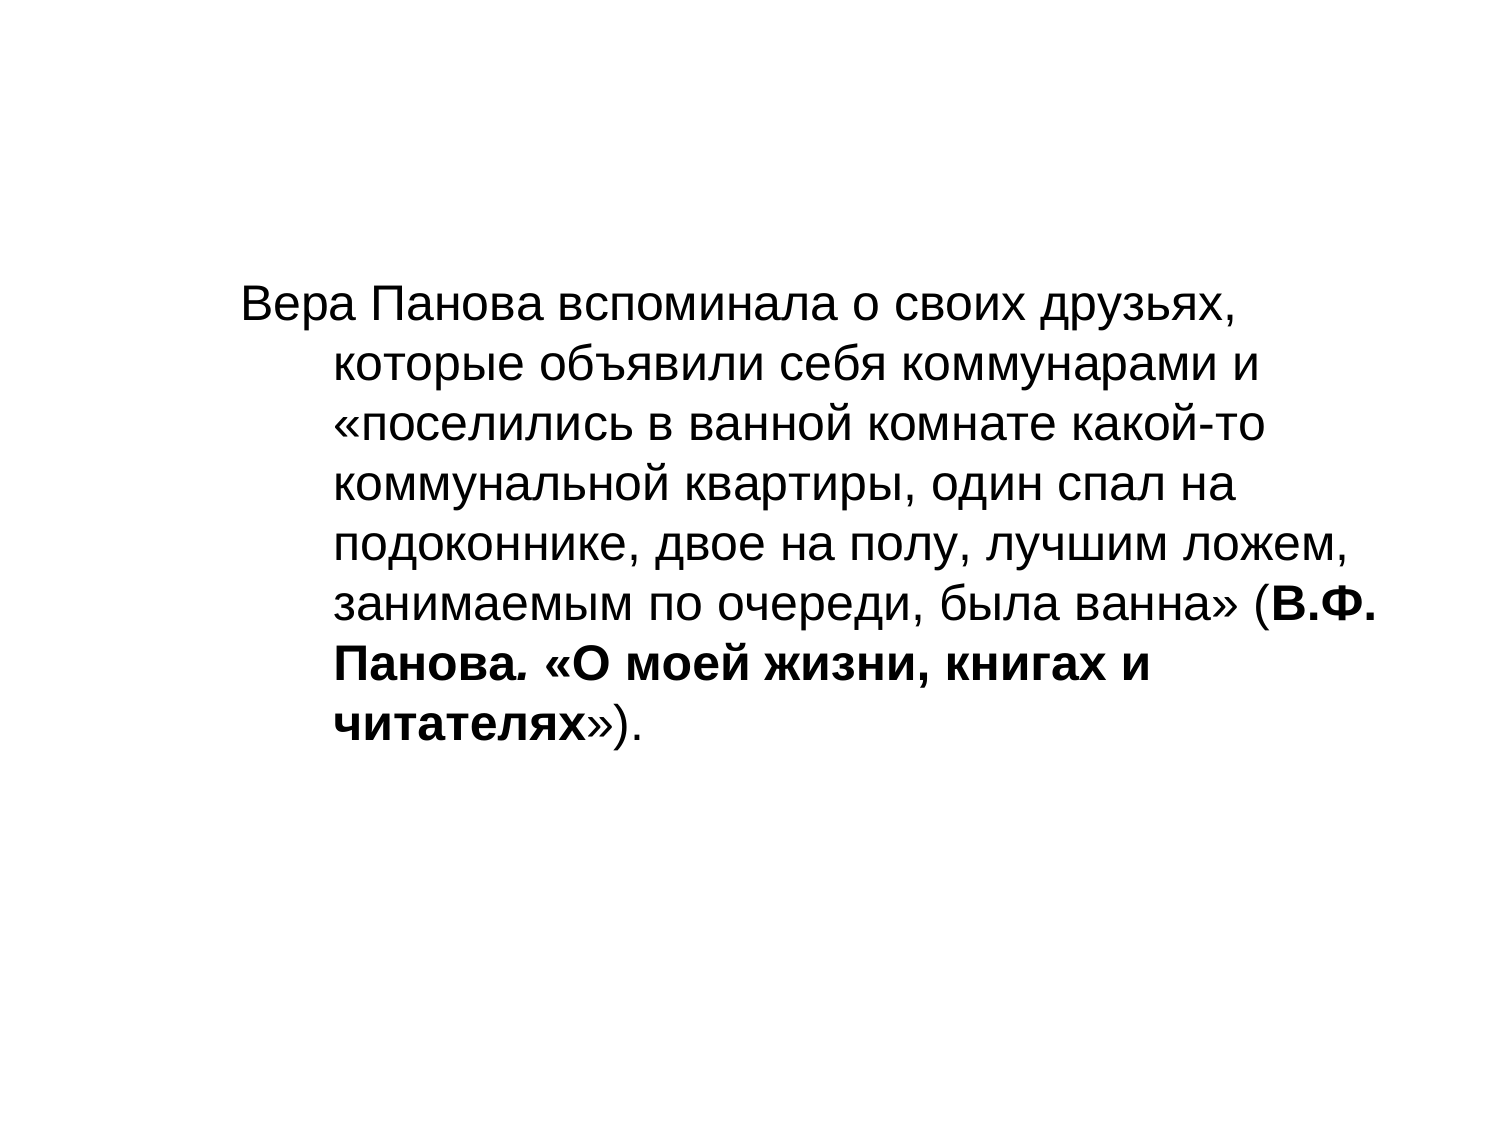

#
Вера Панова вспоминала о своих друзьях, которые объявили себя коммунарами и «поселились в ванной комнате какой-то коммунальной квартиры, один спал на подоконнике, двое на полу, лучшим ложем, занимаемым по очереди, была ванна» (В.Ф. Панова. «О моей жизни, книгах и читателях»).